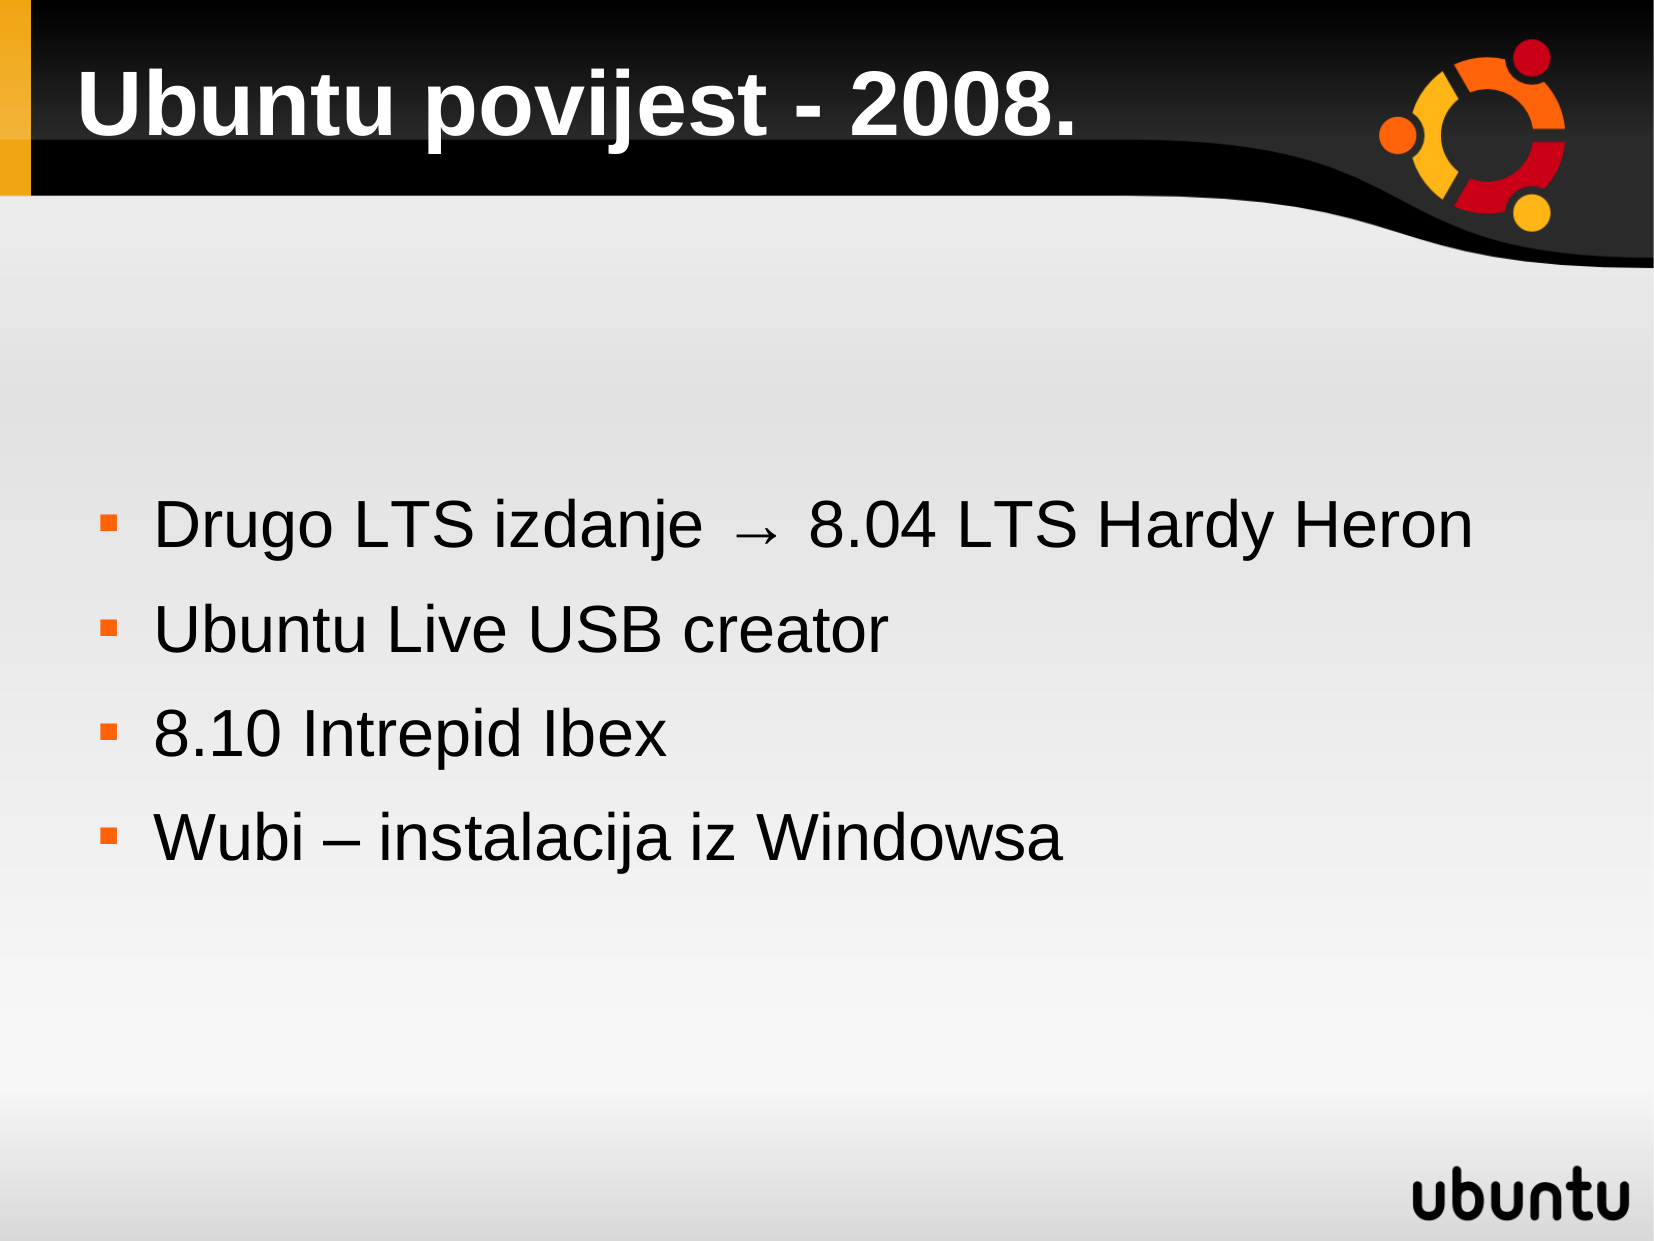

# Ubuntu povijest - 2008.
Drugo LTS izdanje → 8.04 LTS Hardy Heron
Ubuntu Live USB creator
8.10 Intrepid Ibex
Wubi – instalacija iz Windowsa